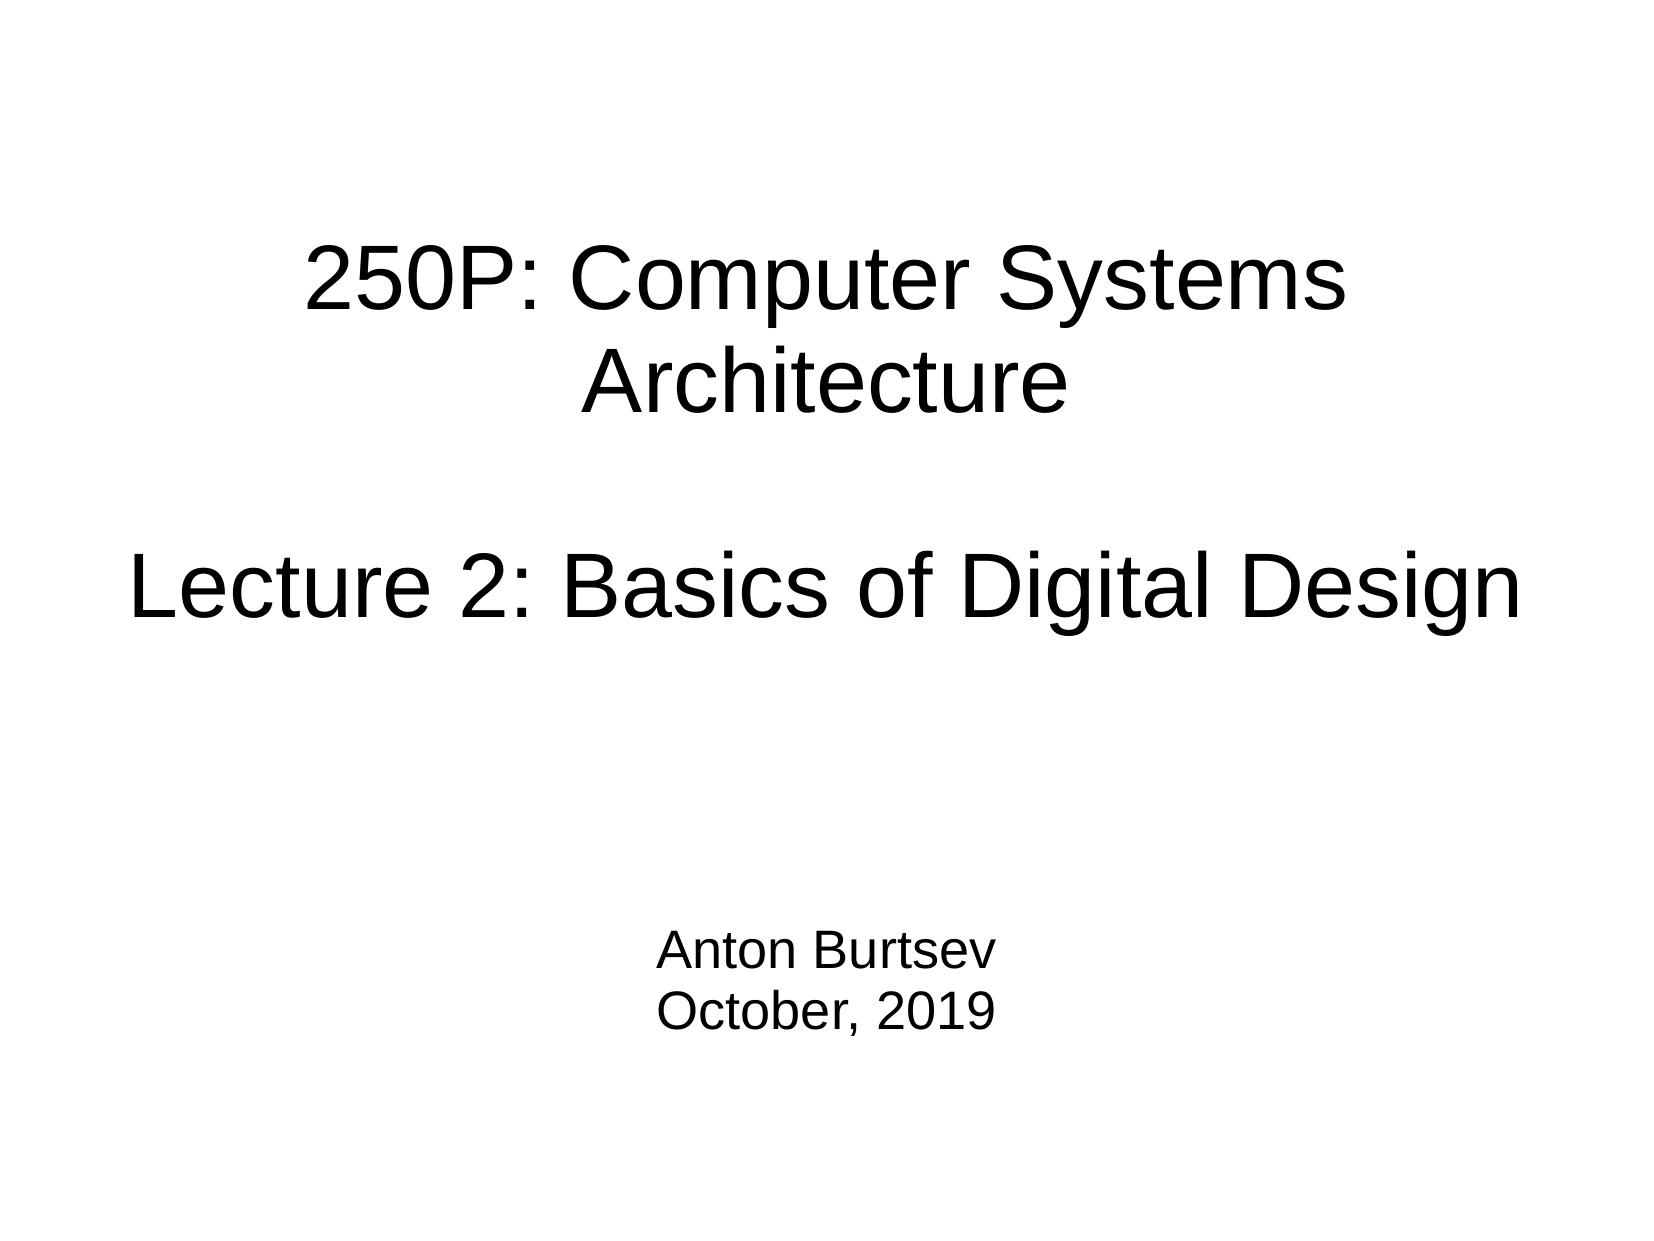

# 250P: Computer Systems Architecture Lecture 2: Basics of Digital Design
Anton Burtsev
October, 2019